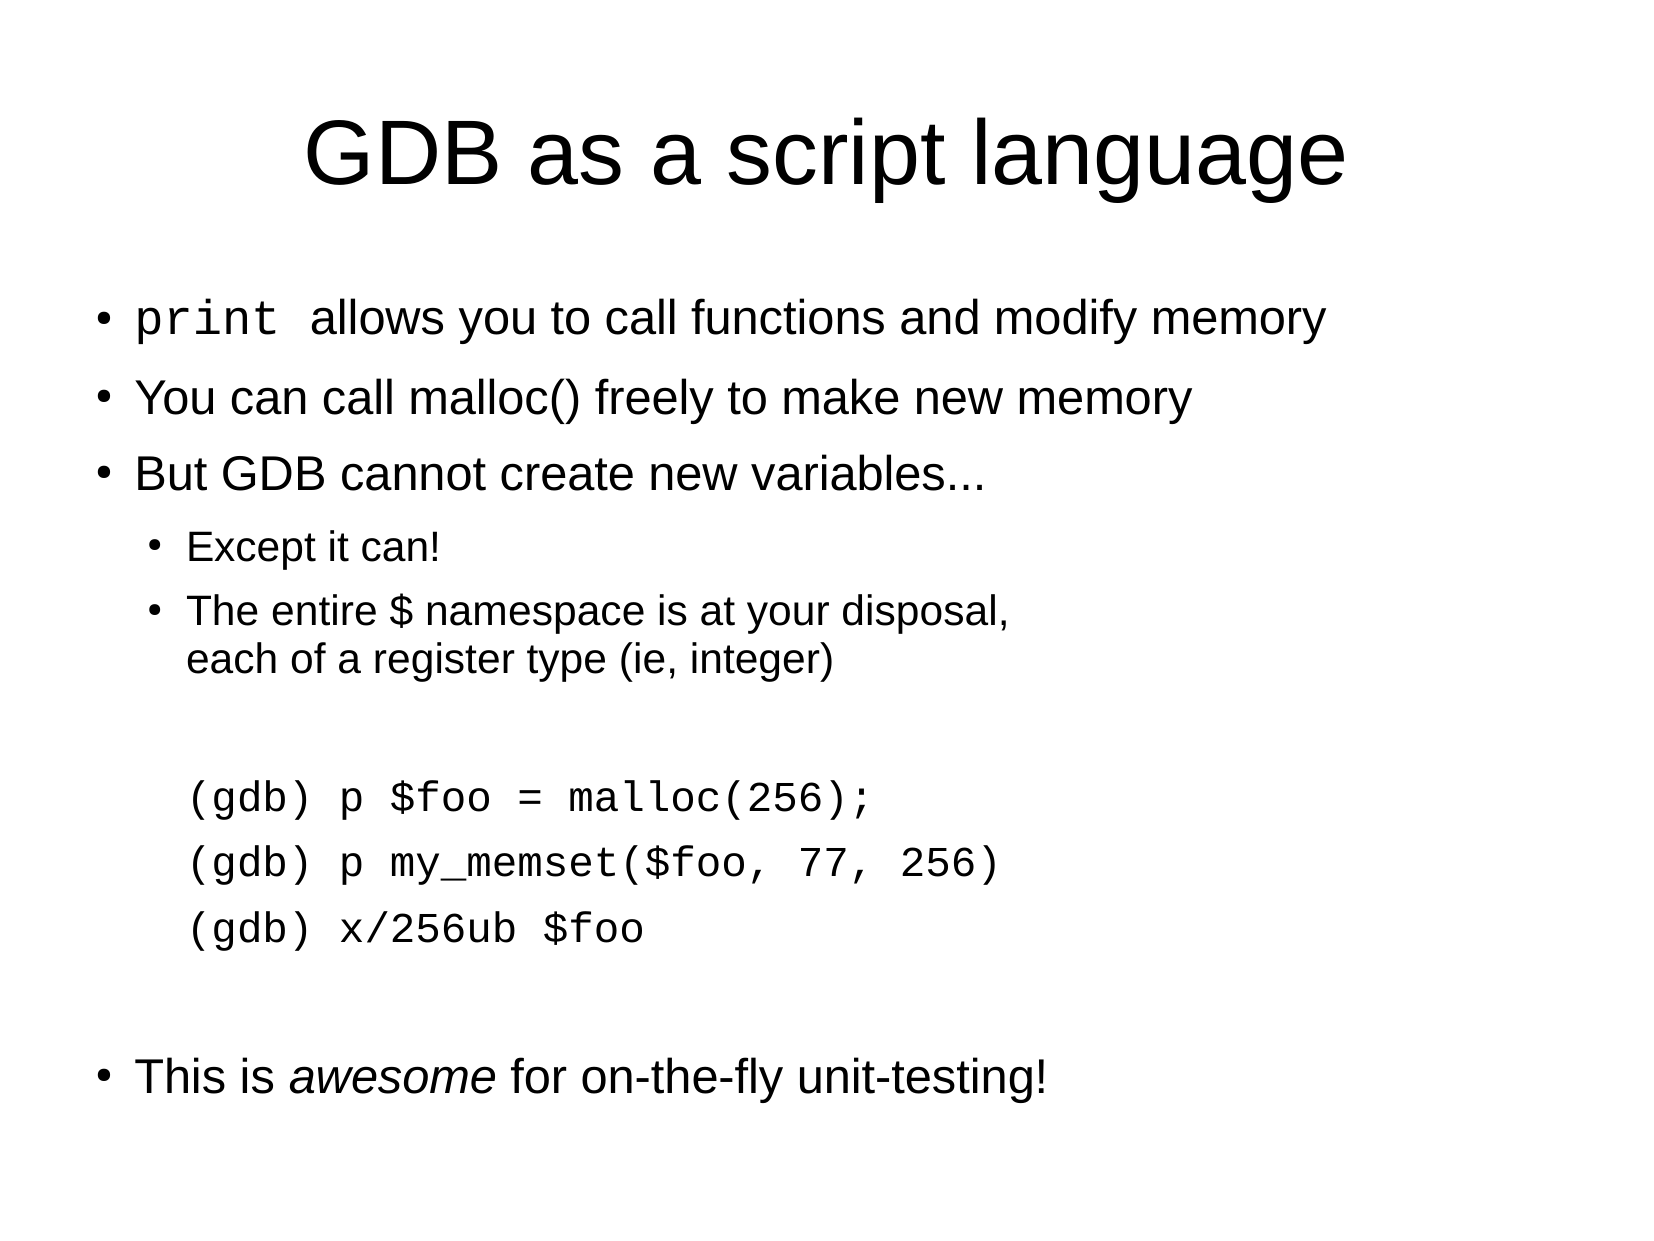

# GDB as a script language
print allows you to call functions and modify memory
You can call malloc() freely to make new memory
But GDB cannot create new variables...
Except it can!
The entire $ namespace is at your disposal,
each of a register type (ie, integer)
(gdb) p $foo = malloc(256);
(gdb) p my_memset($foo, 77, 256)
(gdb) x/256ub $foo
This is awesome for on-the-fly unit-testing!